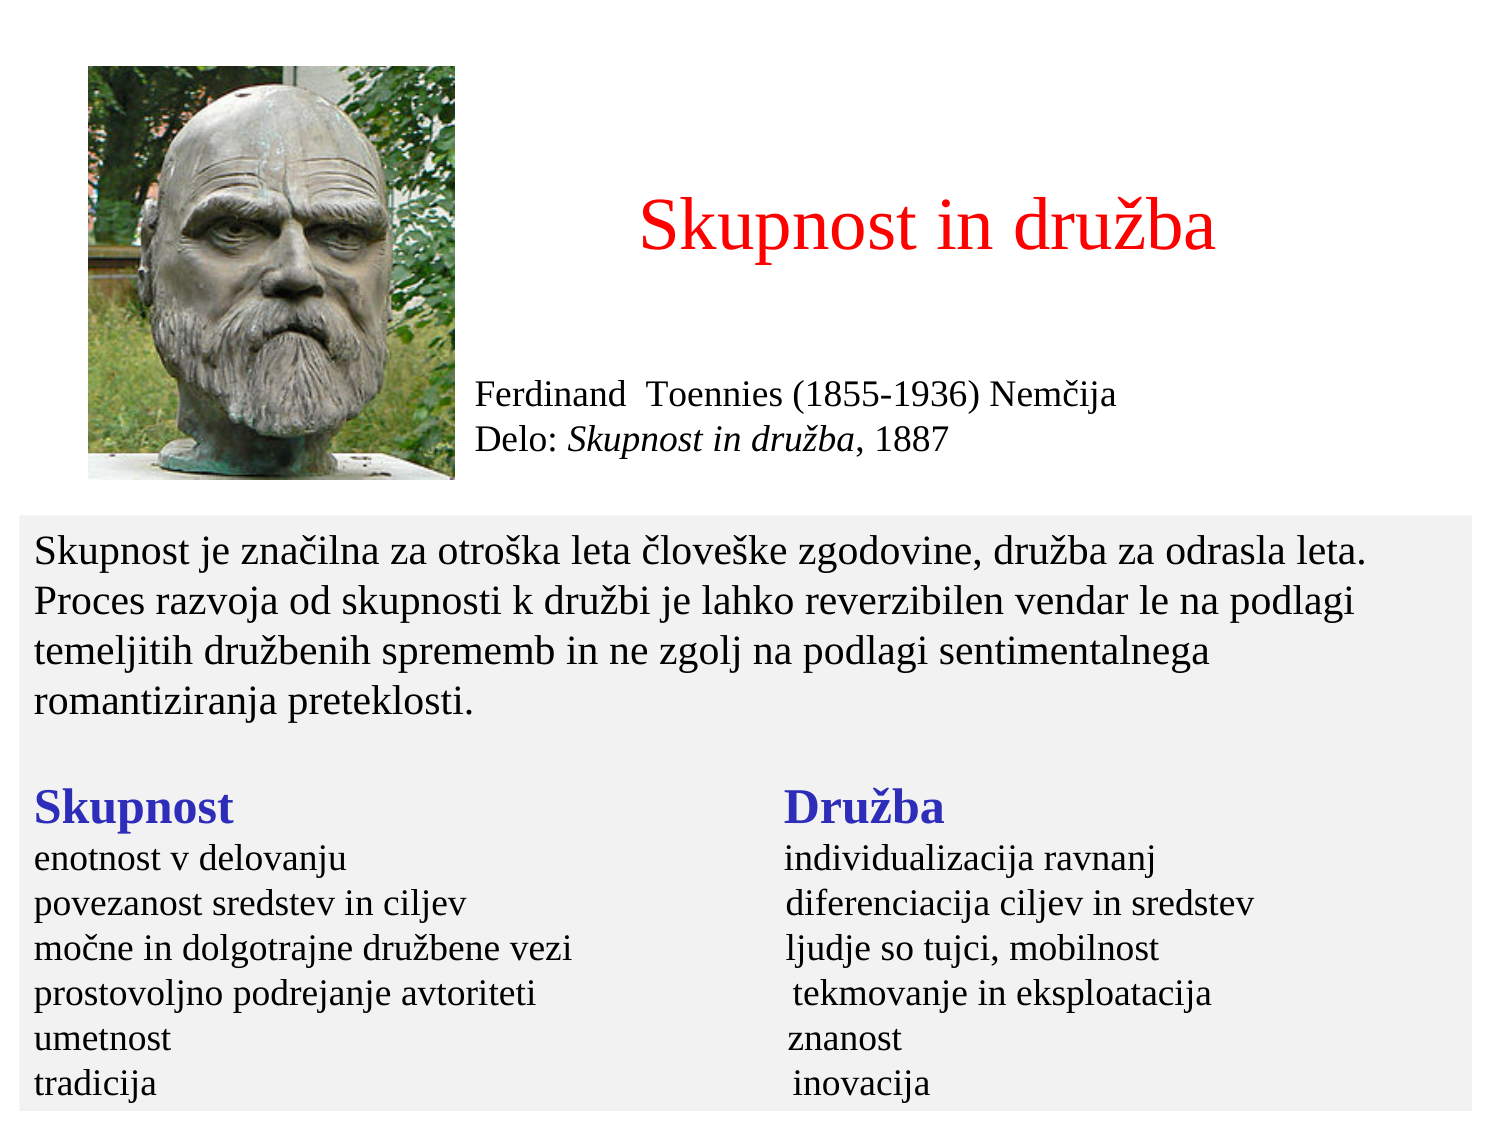

Skupnost in družba
Ferdinand Toennies (1855-1936) Nemčija
Delo: Skupnost in družba, 1887
Skupnost je značilna za otroška leta človeške zgodovine, družba za odrasla leta. Proces razvoja od skupnosti k družbi je lahko reverzibilen vendar le na podlagi temeljitih družbenih sprememb in ne zgolj na podlagi sentimentalnega romantiziranja preteklosti.
Skupnost				Družba
enotnost v delovanju 			individualizacija ravnanj
povezanost sredstev in ciljev		 diferenciacija ciljev in sredstev
močne in dolgotrajne družbene vezi 	 ljudje so tujci, mobilnost
prostovoljno podrejanje avtoriteti tekmovanje in eksploatacija
umetnost 		 znanost
tradicija inovacija